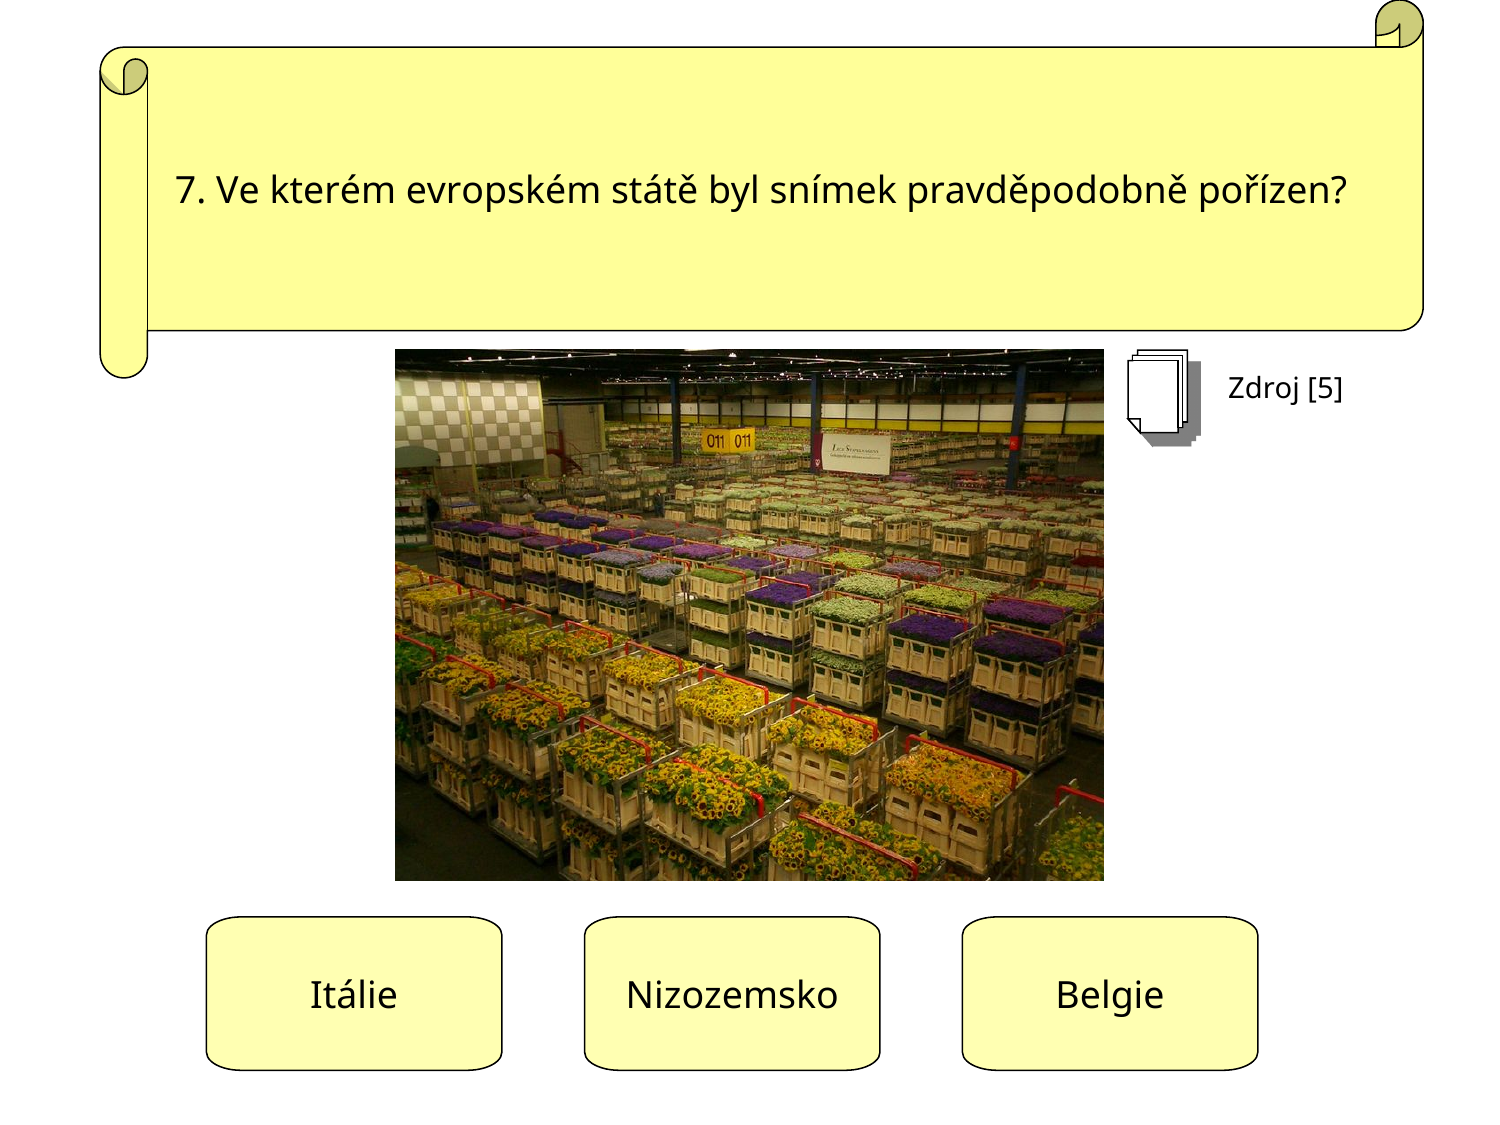

7. Ve kterém evropském státě byl snímek pravděpodobně pořízen?
Zdroj [5]
Itálie
Nizozemsko
Belgie